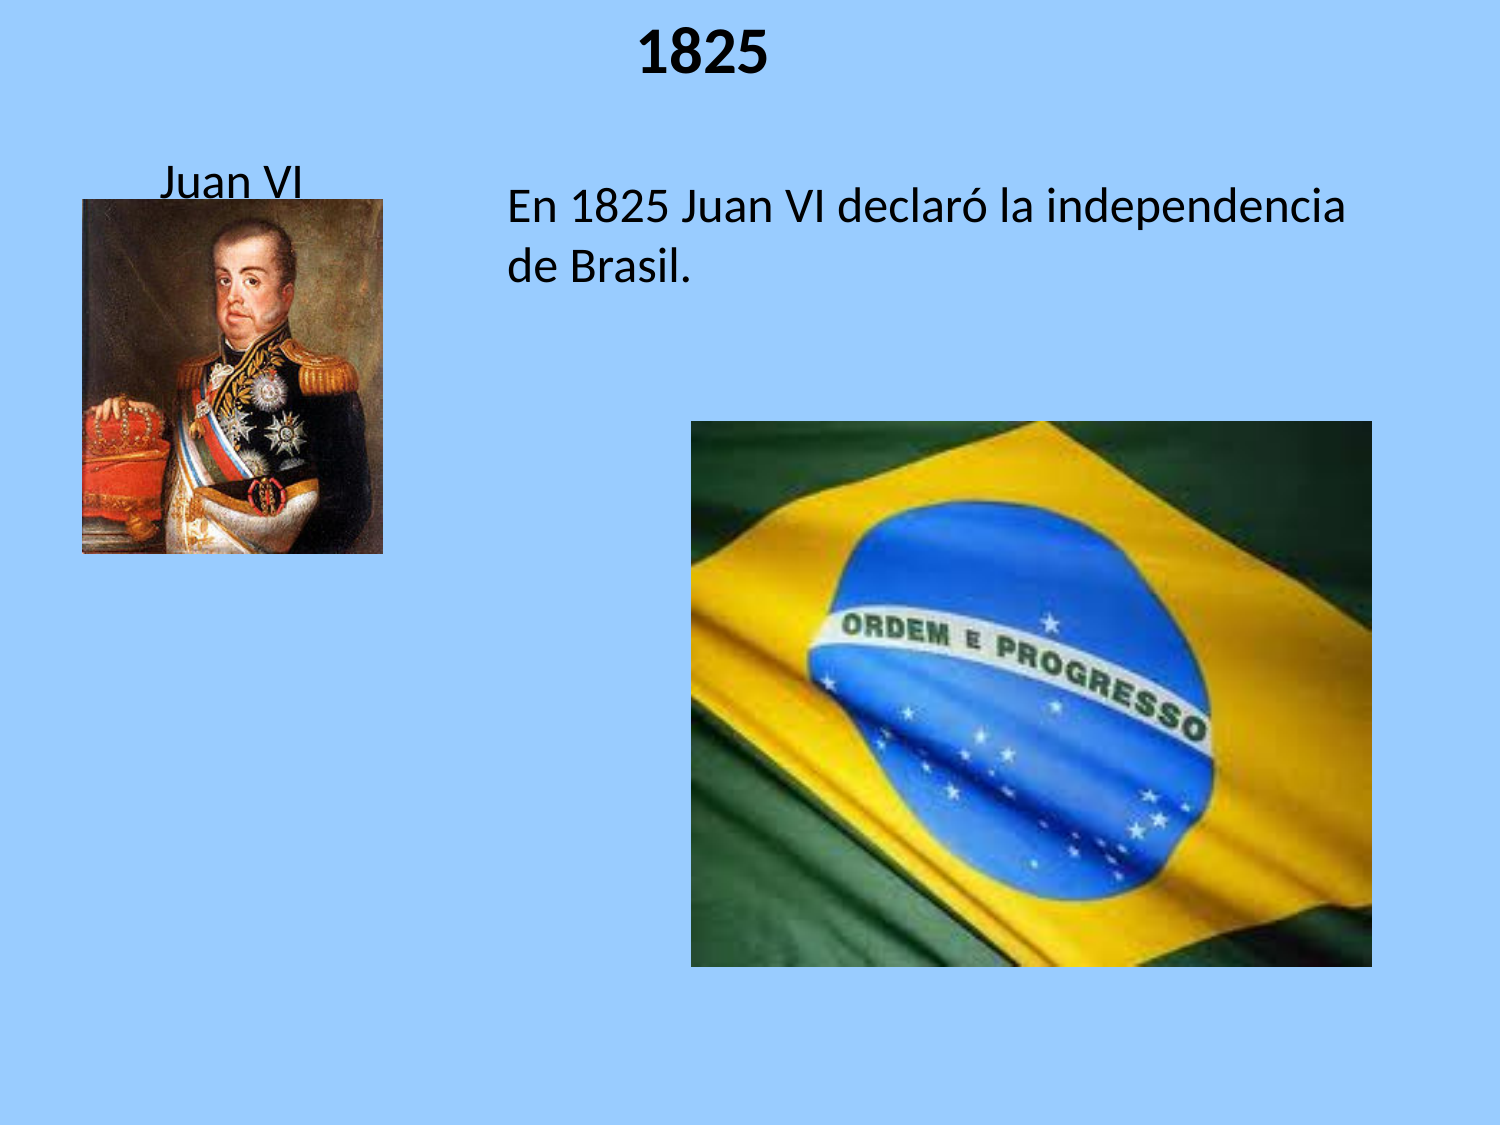

# 1825
Juan VI
En 1825 Juan VI declaró la independencia de Brasil.